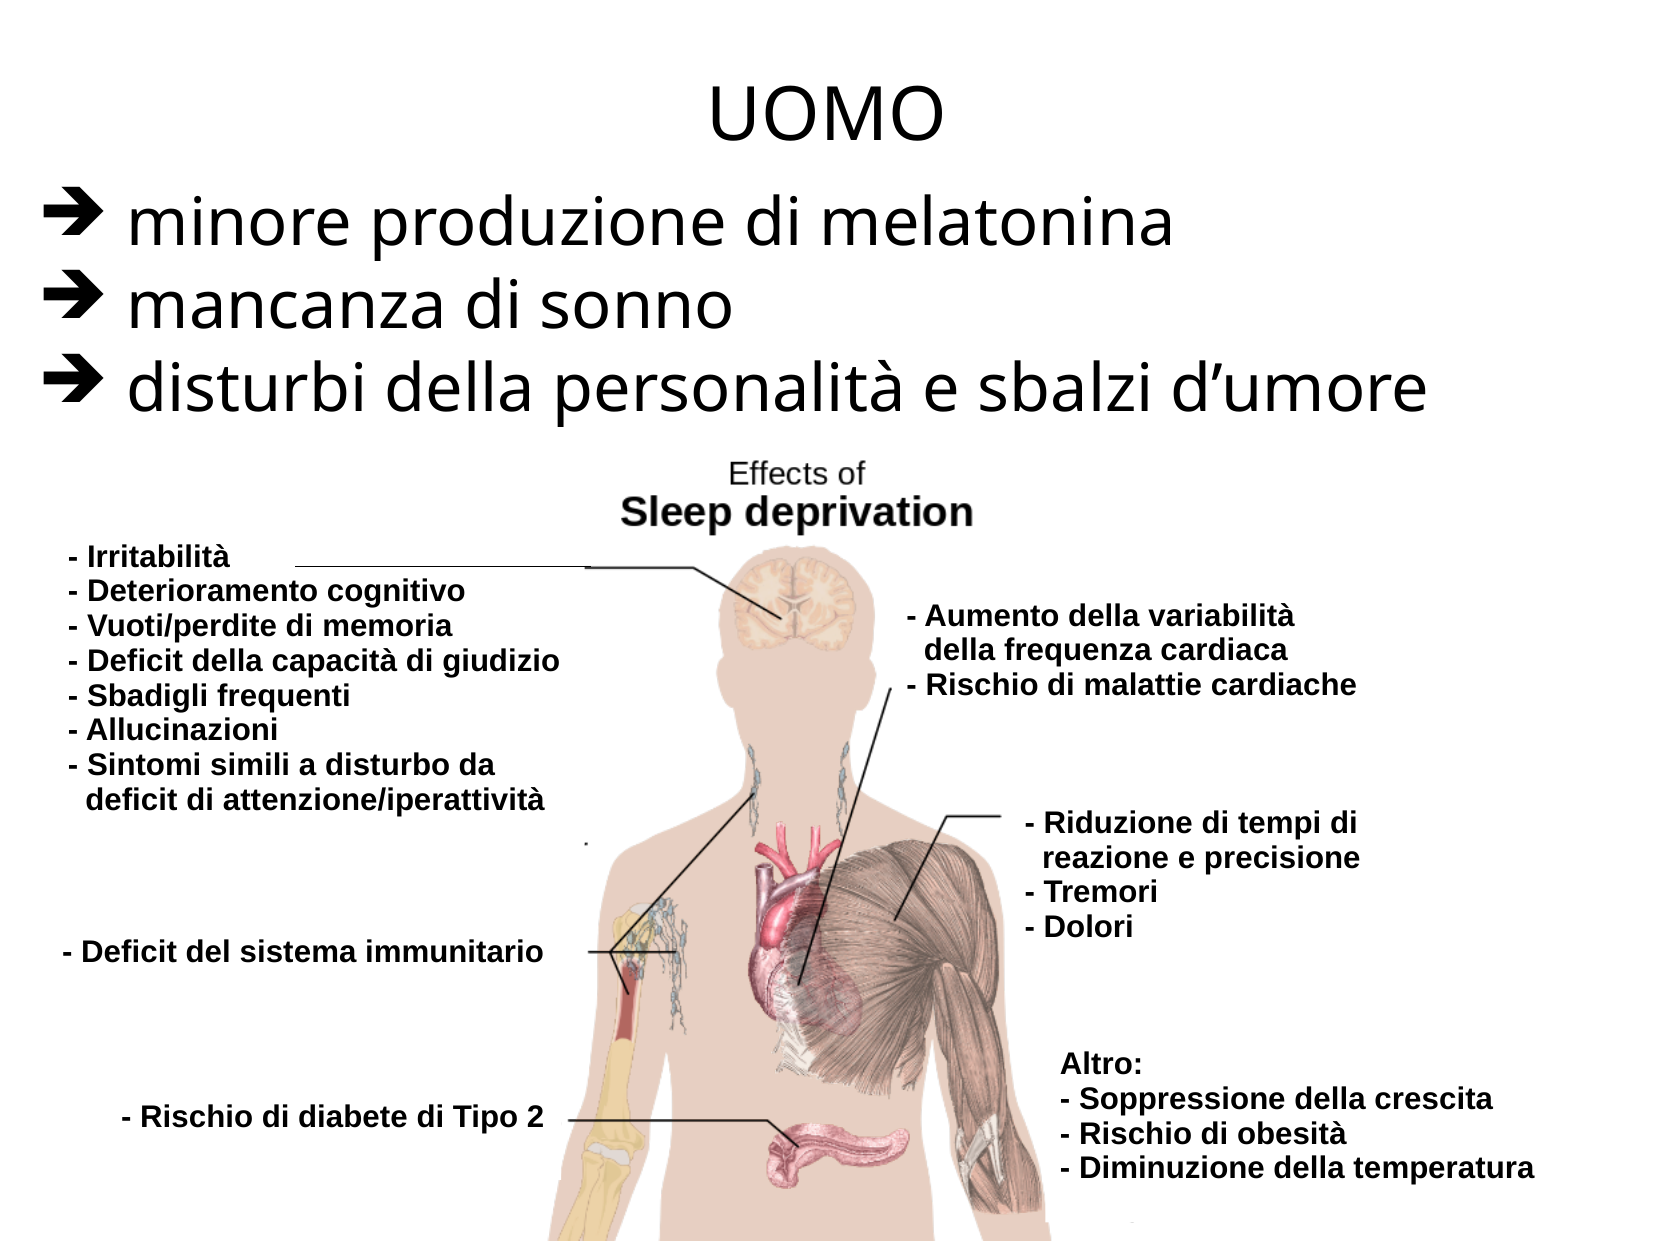

# UOMO
 minore produzione di melatonina
 mancanza di sonno
 disturbi della personalità e sbalzi d’umore
- Irritabilità
- Deterioramento cognitivo
- Vuoti/perdite di memoria
- Deficit della capacità di giudizio
- Sbadigli frequenti
- Allucinazioni
- Sintomi simili a disturbo da
 deficit di attenzione/iperattività
- Aumento della variabilità
 della frequenza cardiaca
- Rischio di malattie cardiache
- Riduzione di tempi di
 reazione e precisione
- Tremori
- Dolori
- Deficit del sistema immunitario
- Deficit del sistema immunitario
Altro:
- Soppressione della crescita
- Rischio di obesità
- Diminuzione della temperatura
- Rischio di diabete di Tipo 2